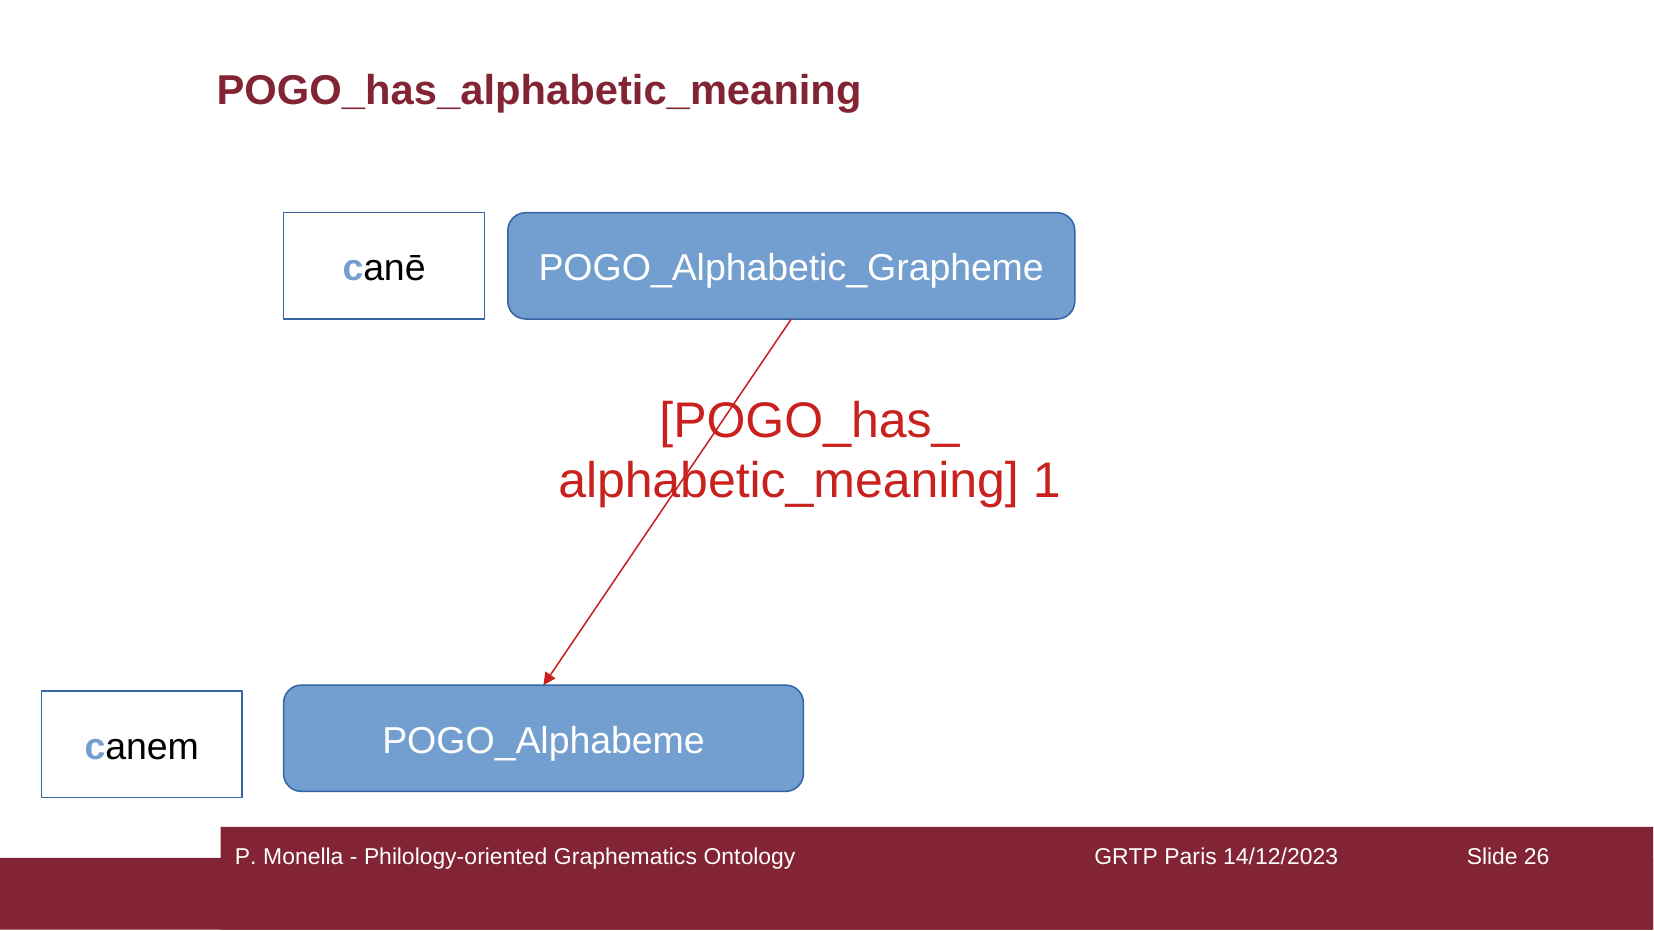

POGO_has_alphabetic_meaning
canē
POGO_Alphabetic_Grapheme
POGO_Alphabeme
canem
P. Monella - Philology-oriented Graphematics Ontology
26